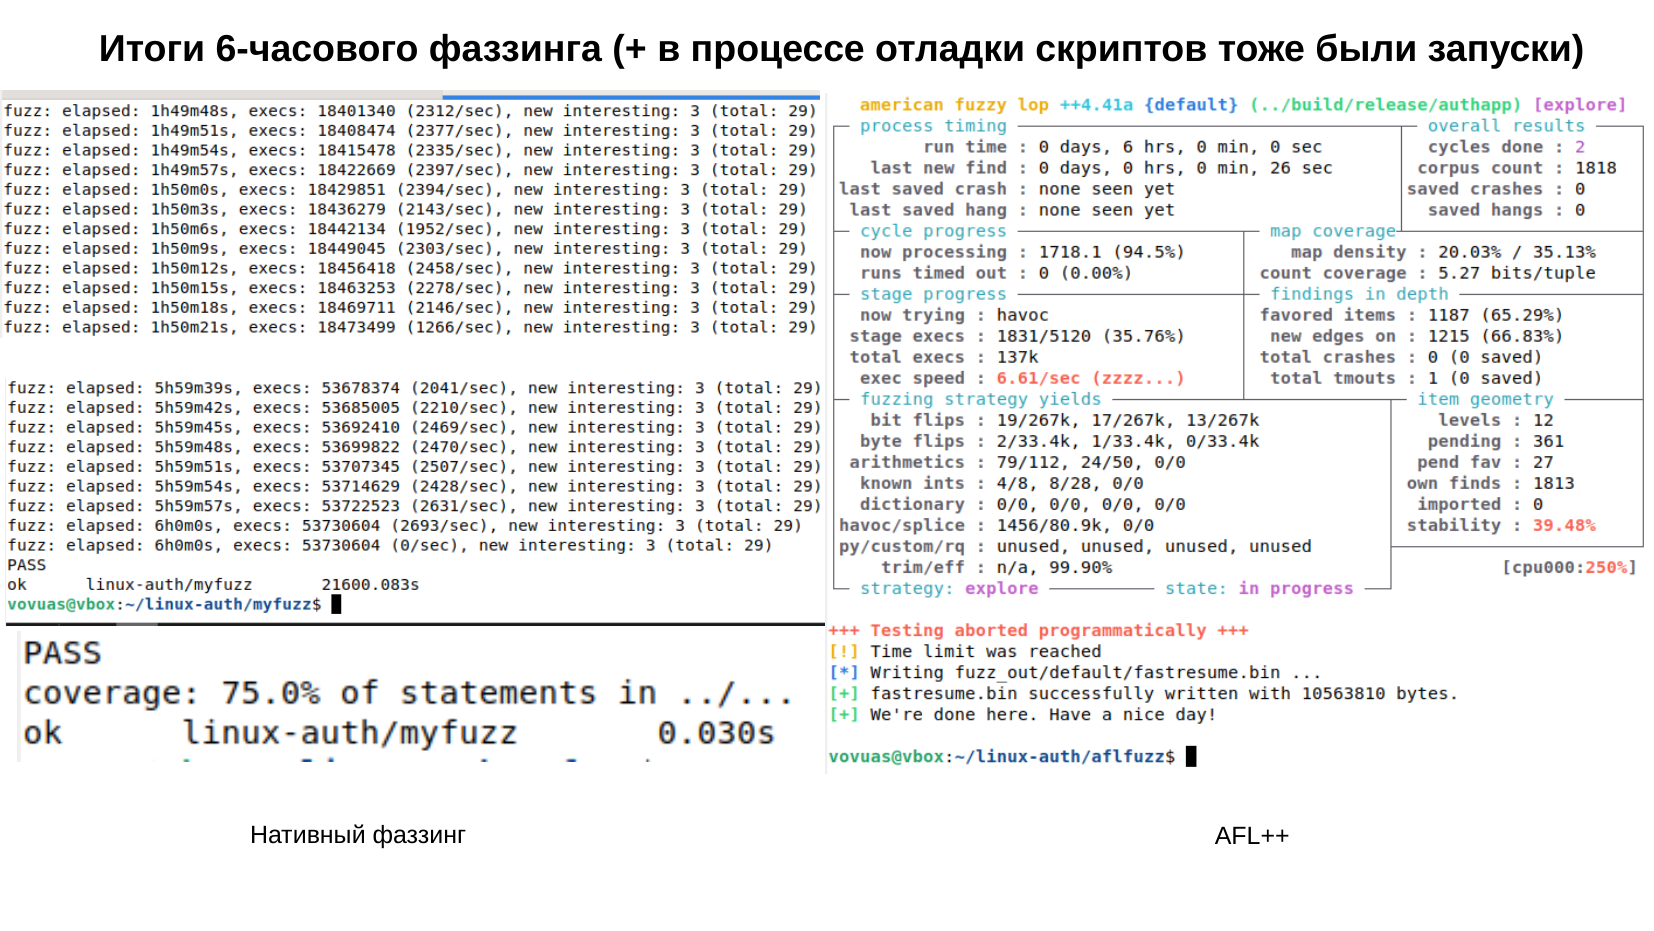

Итоги 6-часового фаззинга (+ в процессе отладки скриптов тоже были запуски)
Нативный фаззинг
AFL++